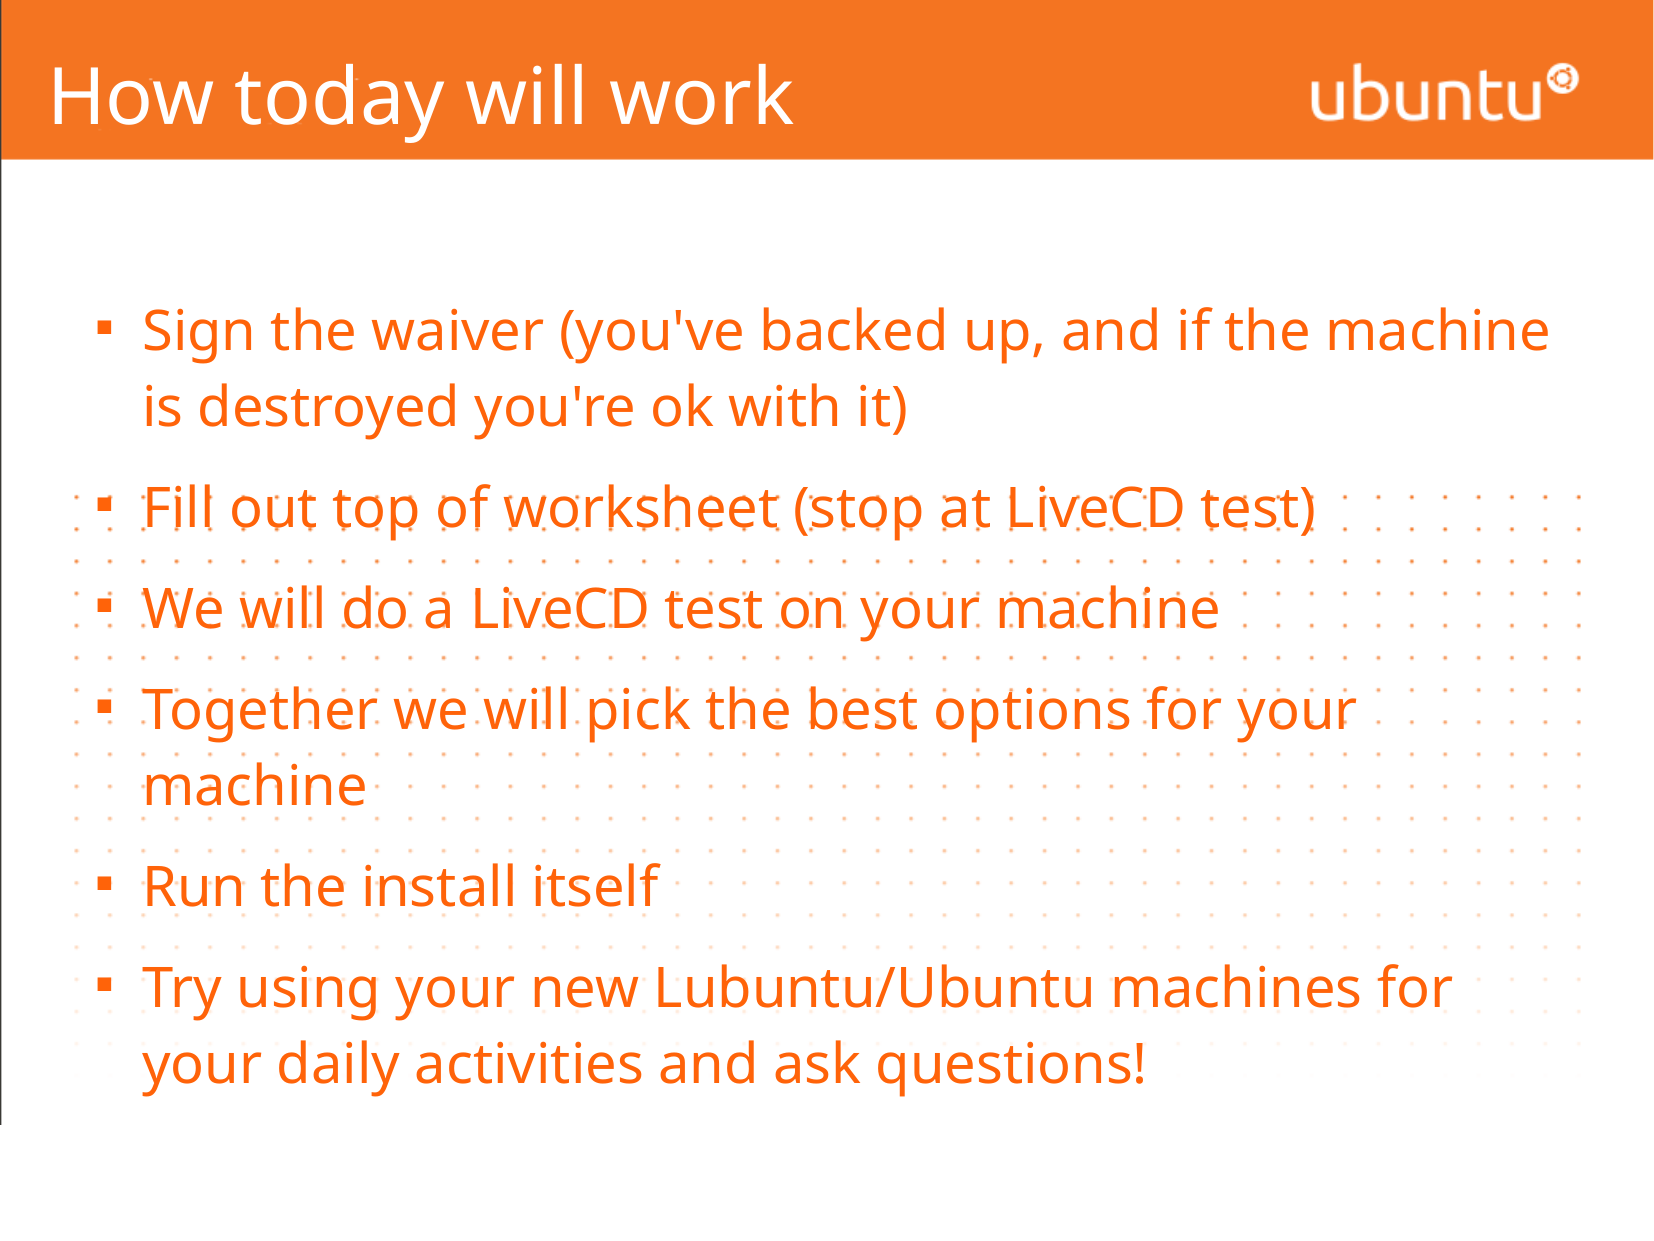

# How today will work
Sign the waiver (you've backed up, and if the machine is destroyed you're ok with it)
Fill out top of worksheet (stop at LiveCD test)
We will do a LiveCD test on your machine
Together we will pick the best options for your machine
Run the install itself
Try using your new Lubuntu/Ubuntu machines for your daily activities and ask questions!